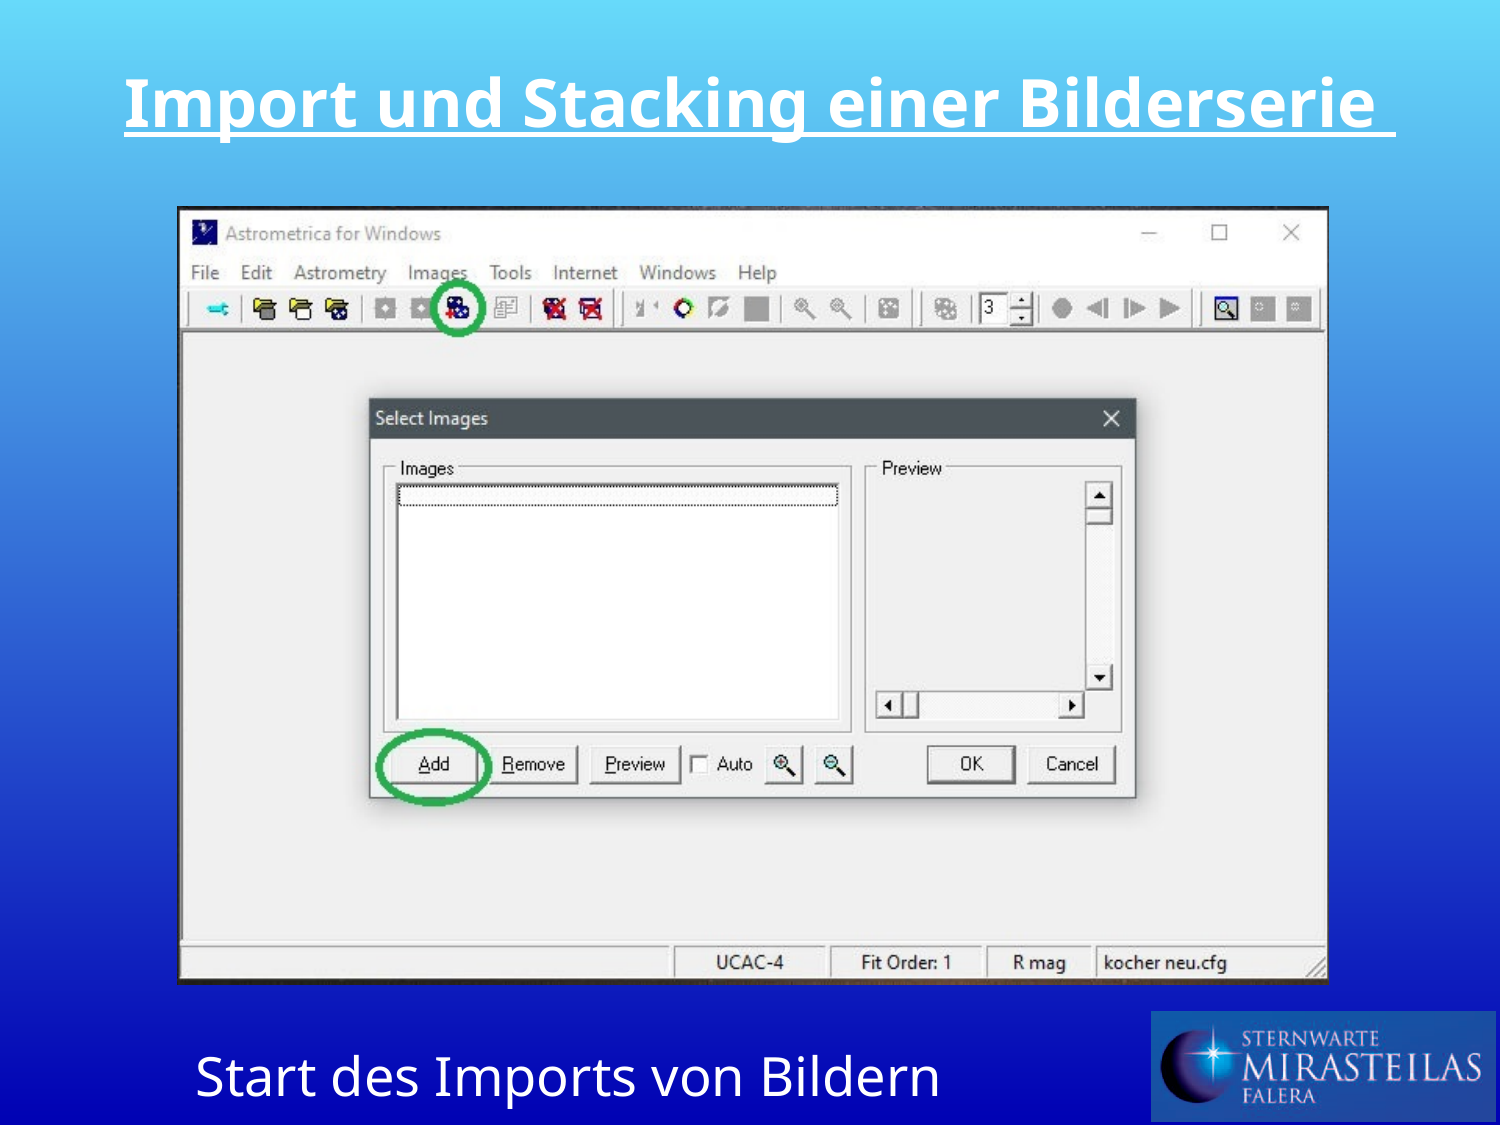

Import und Stacking einer Bilderserie
 Start des Imports von Bildern